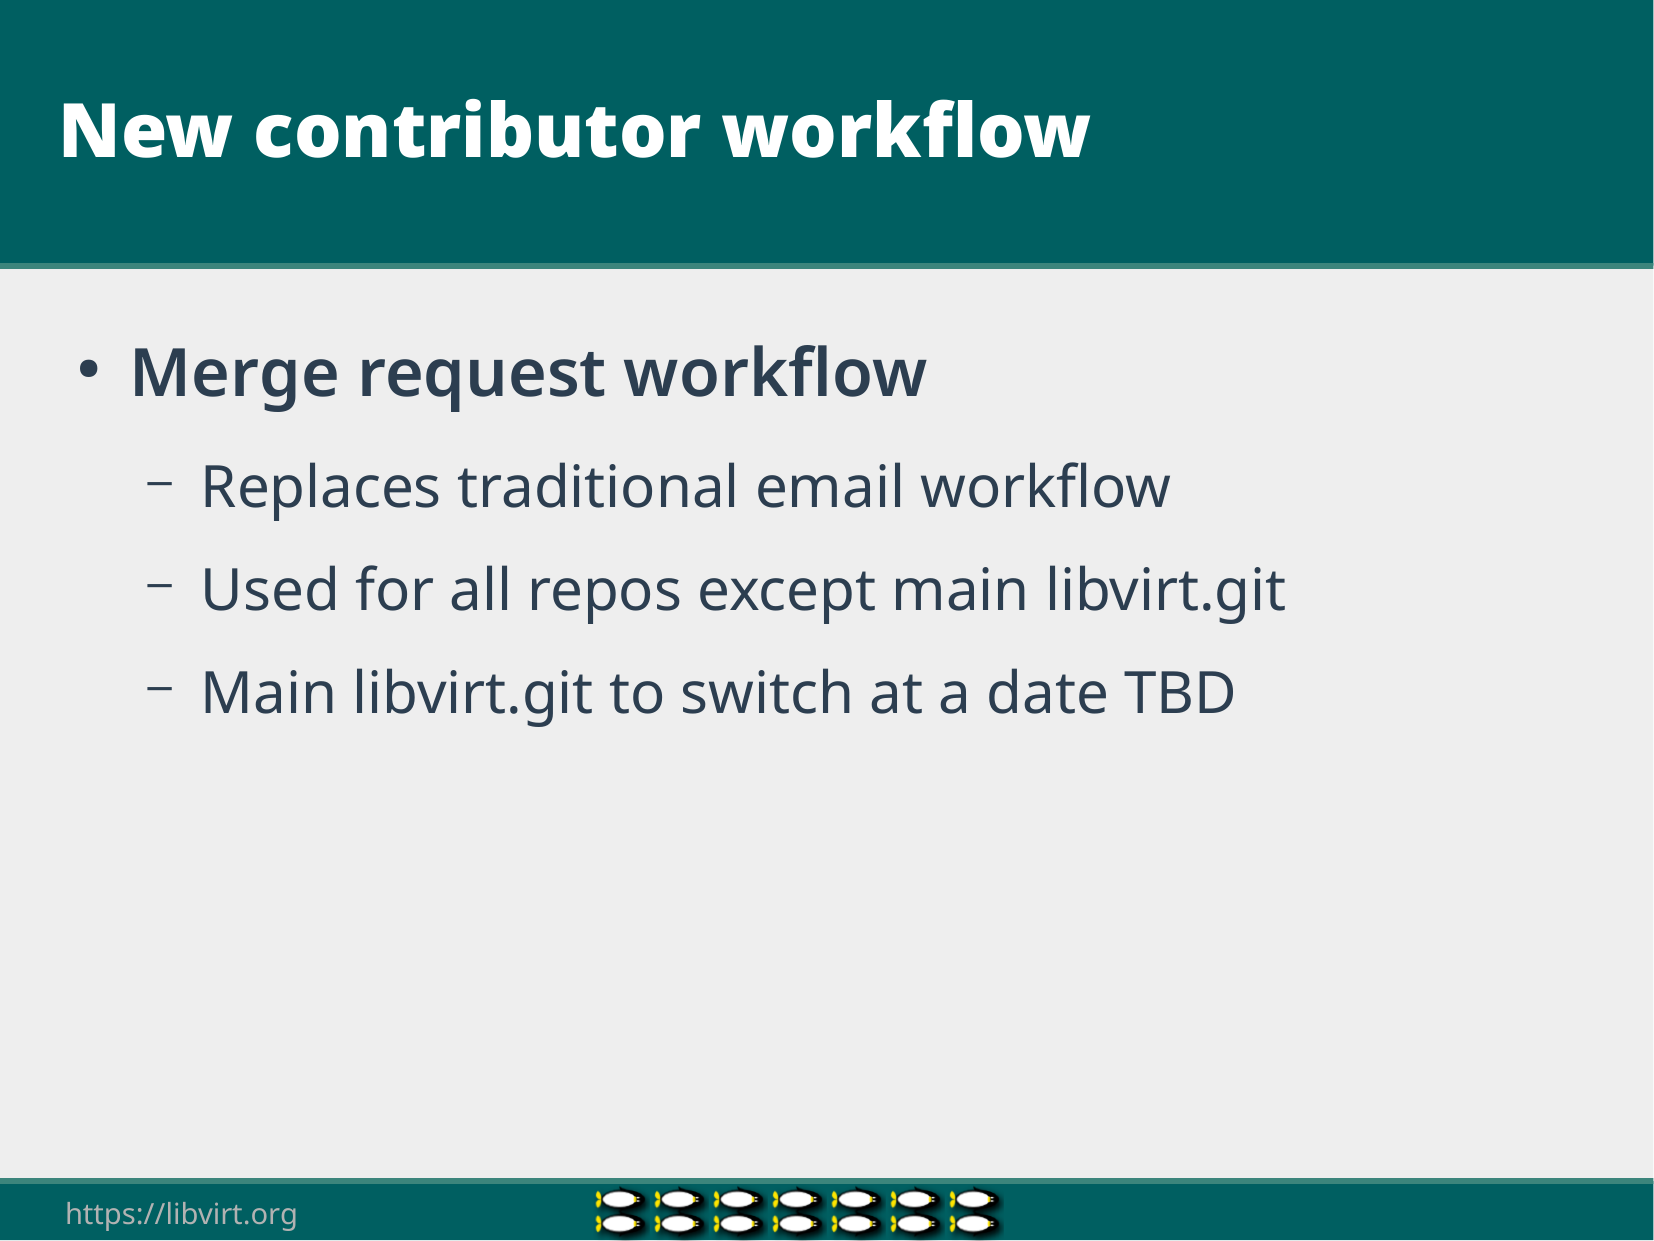

# New contributor workflow
Merge request workflow
Replaces traditional email workflow
Used for all repos except main libvirt.git
Main libvirt.git to switch at a date TBD
https://libvirt.org